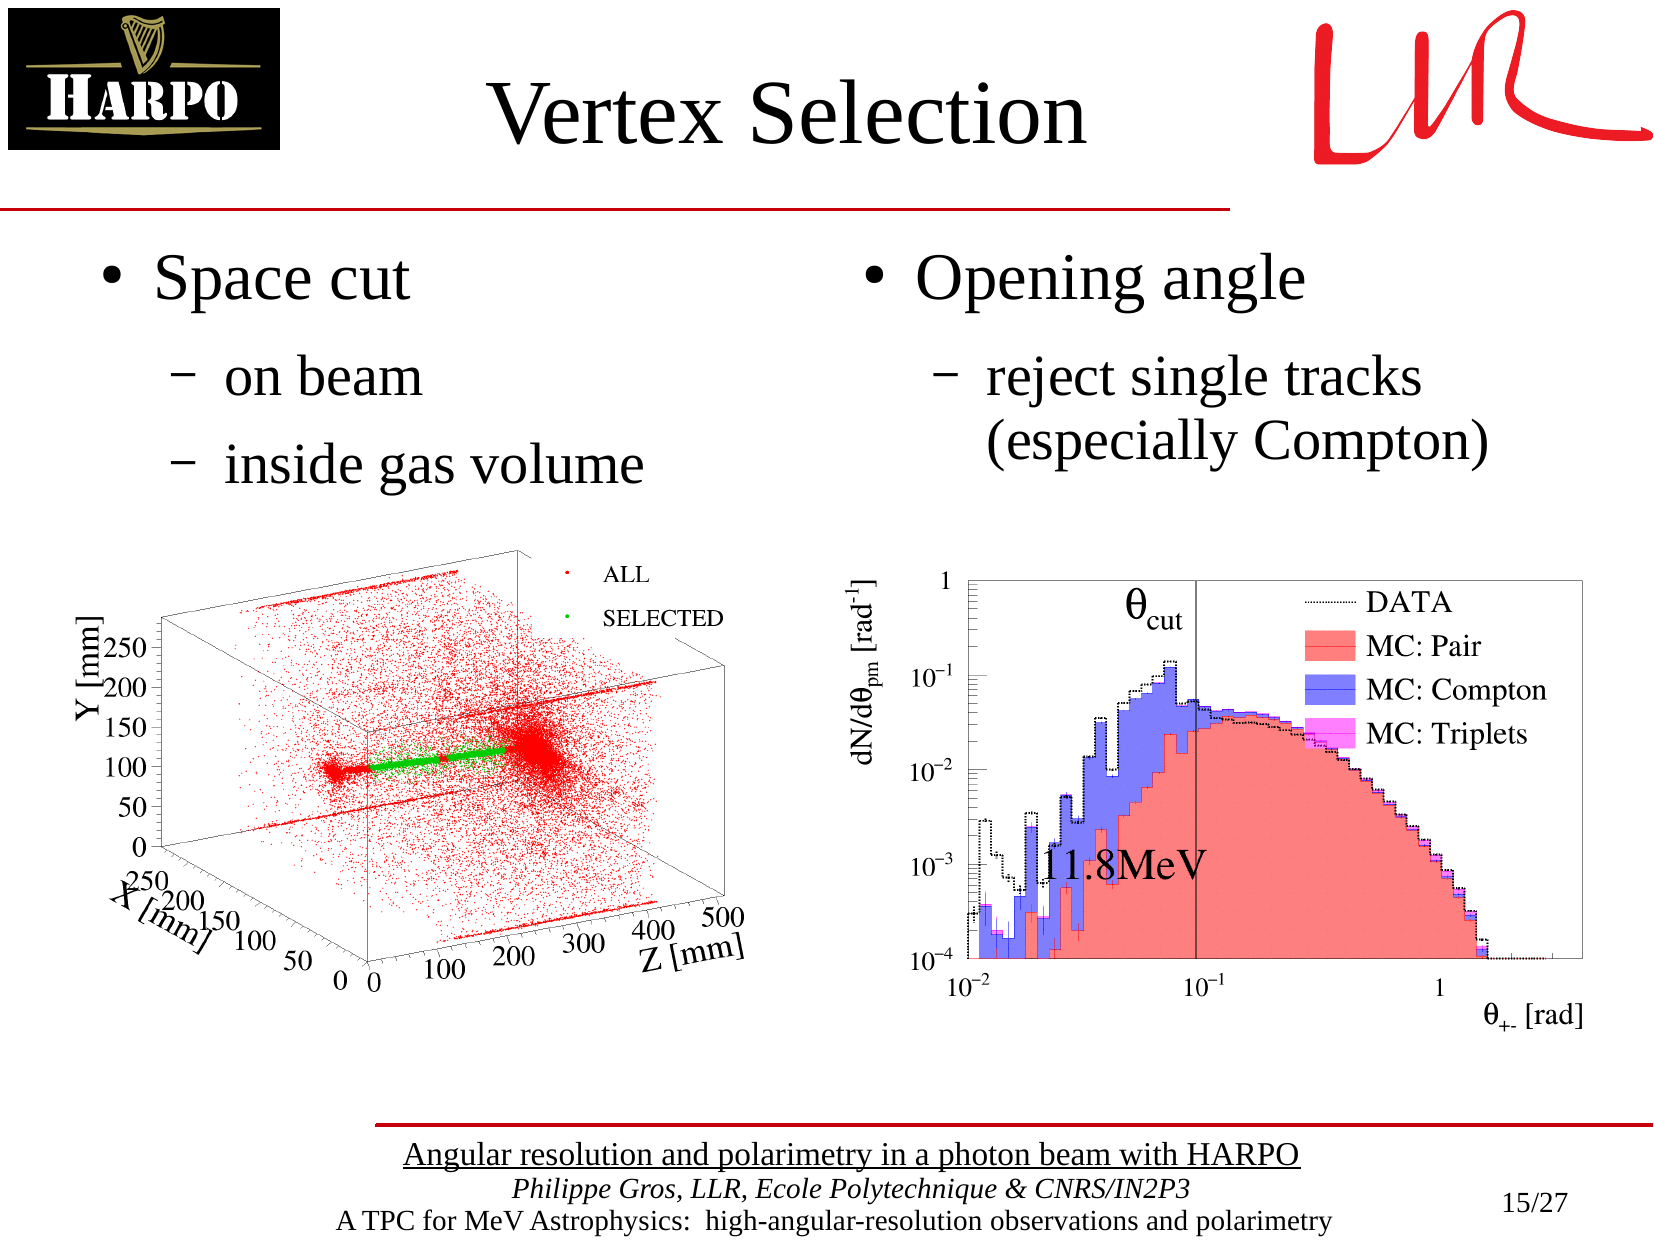

# Vertex Selection
Space cut
on beam
inside gas volume
Opening angle
reject single tracks
(especially Compton)
15